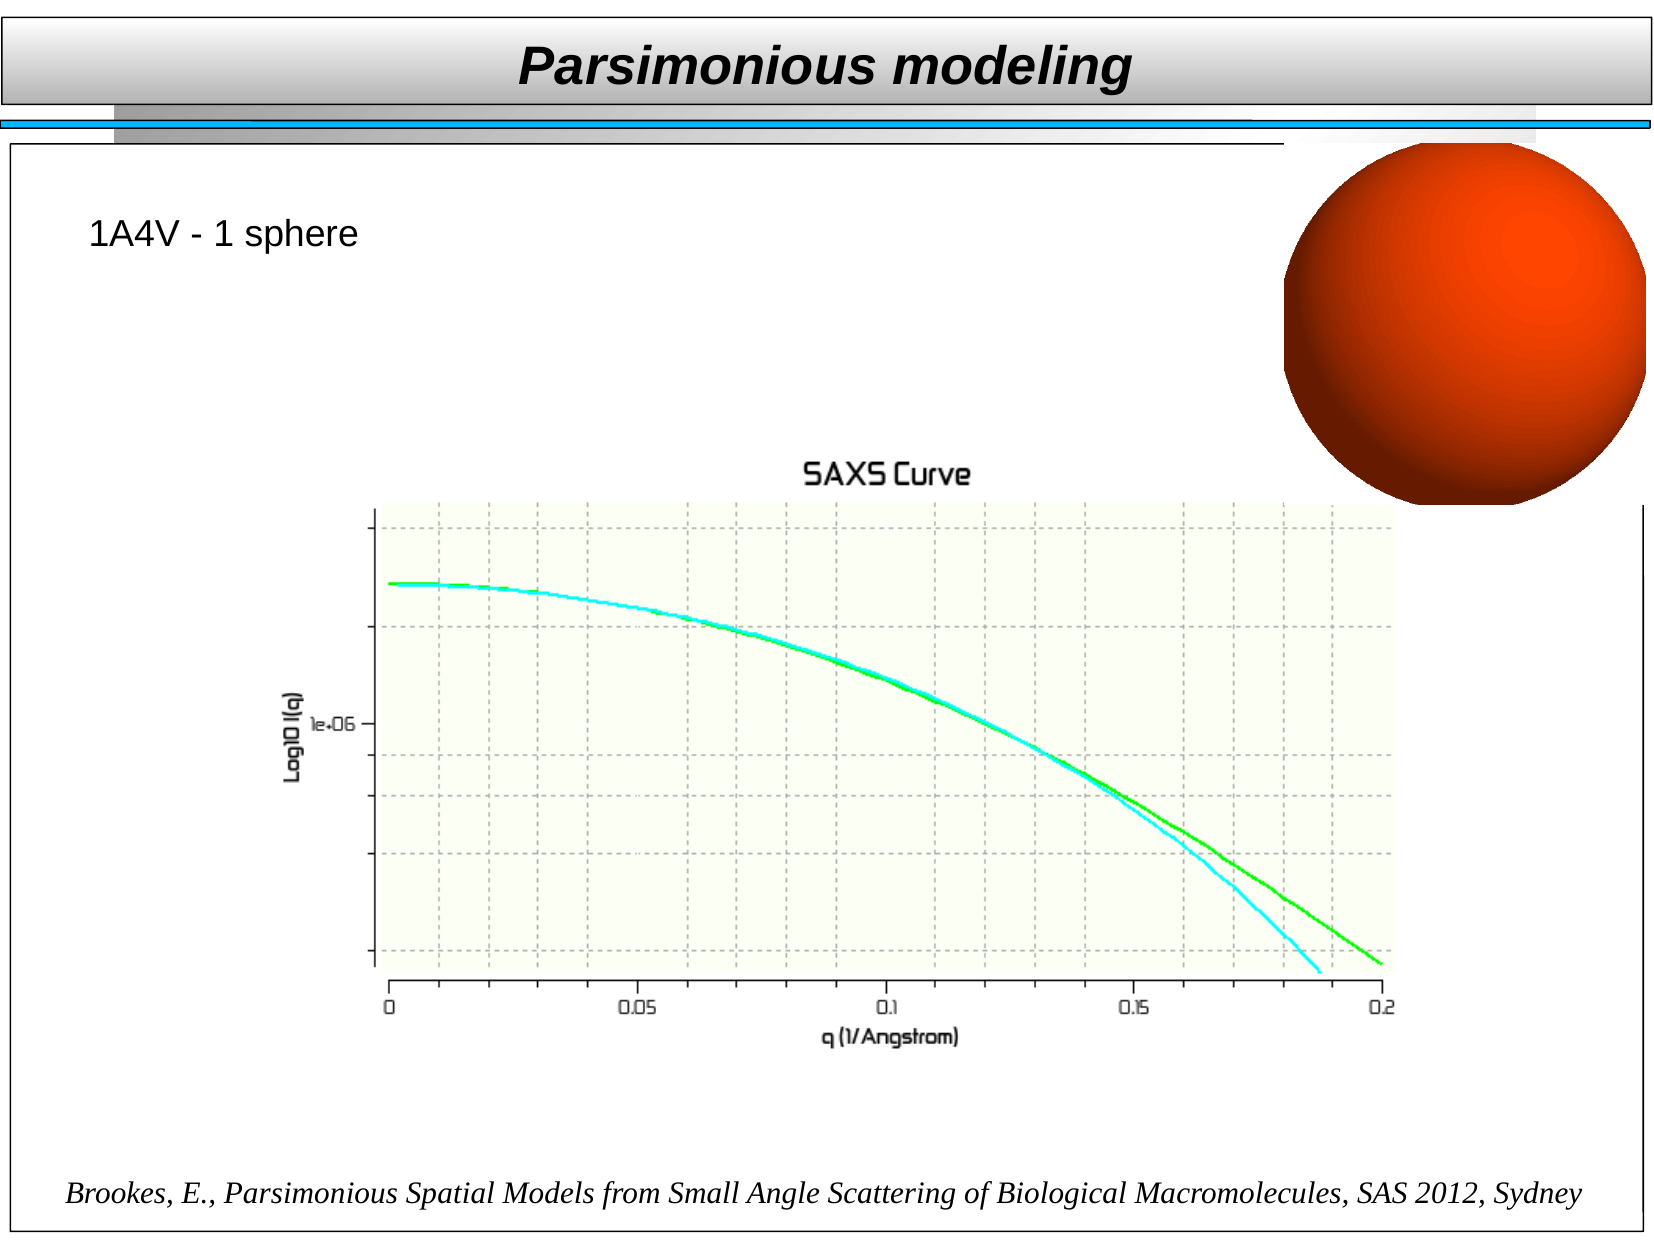

Parsimonious modeling
# 1A4V - 1 sphere
Brookes, E., Parsimonious Spatial Models from Small Angle Scattering of Biological Macromolecules, SAS 2012, Sydney